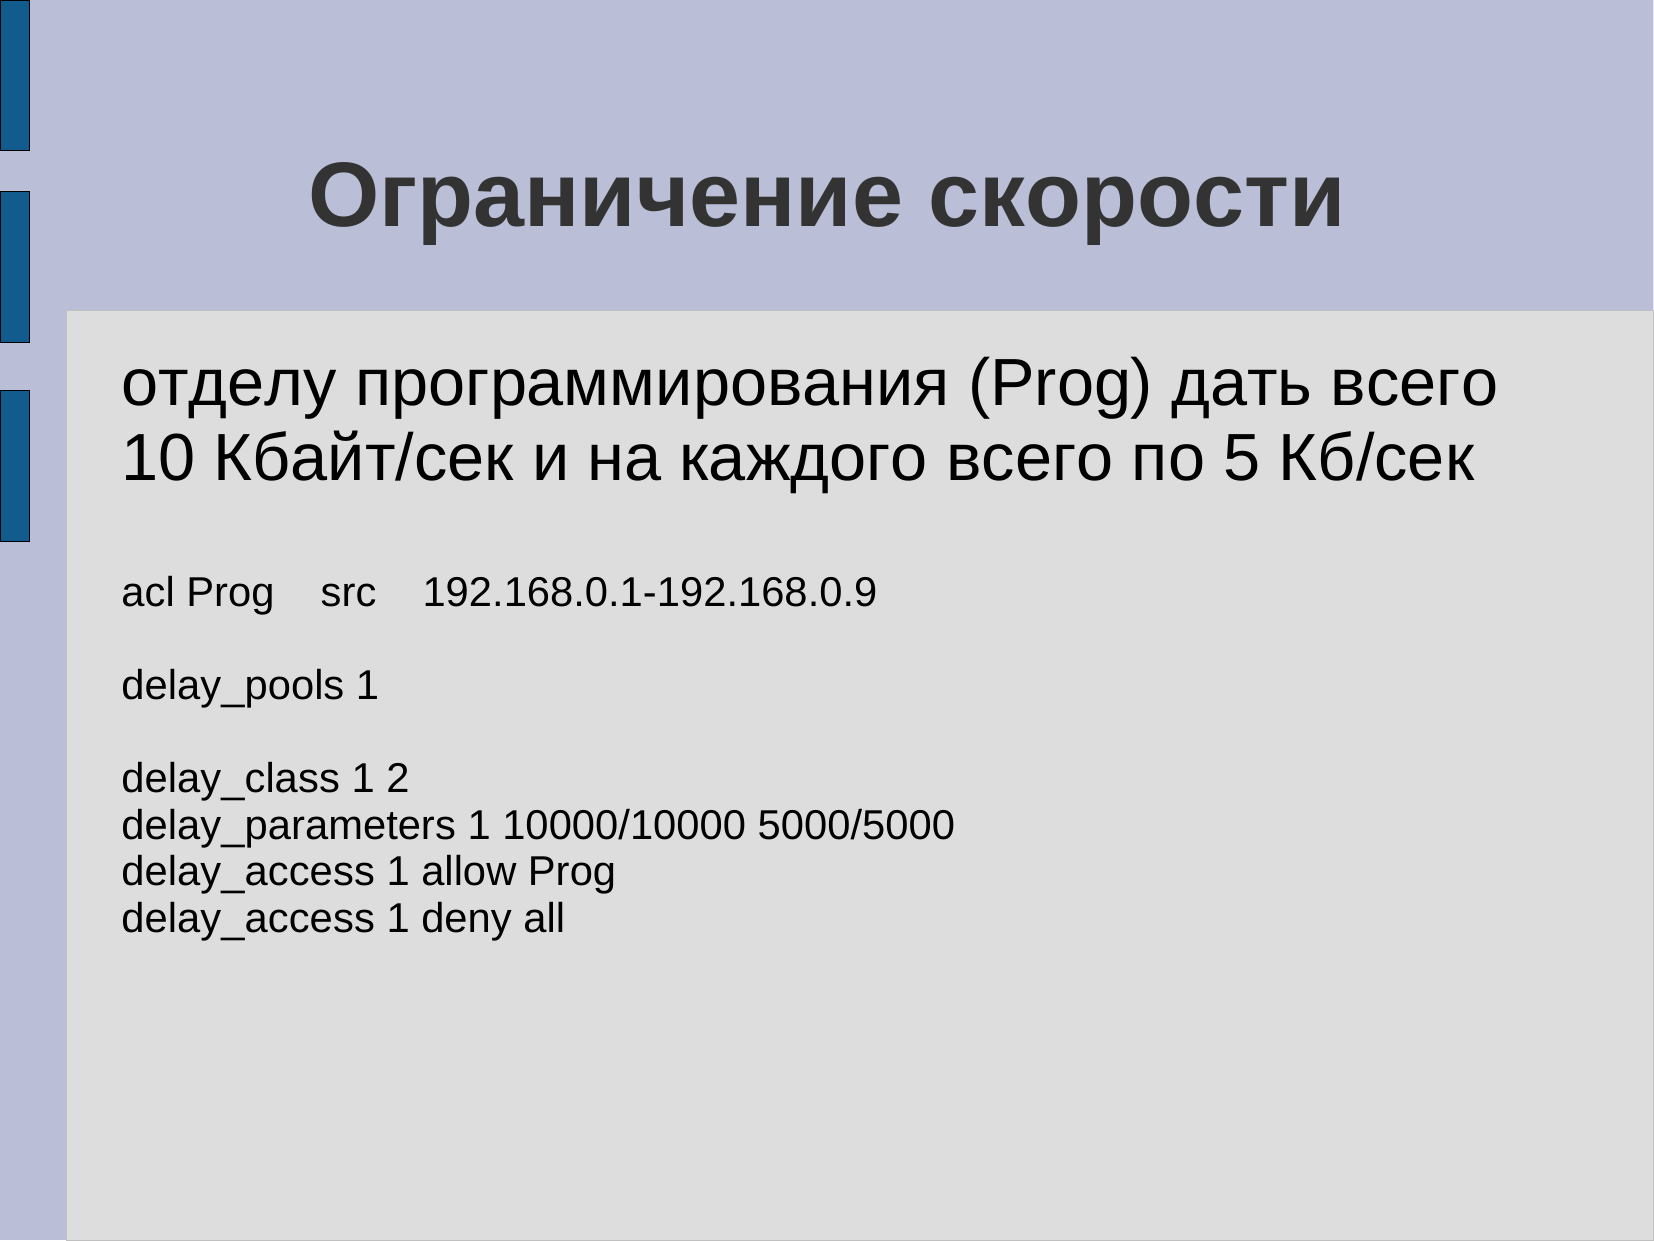

# Ограничение скорости
отделу программирования (Prog) дать всего 10 Кбайт/сек и на каждого всего по 5 Кб/сек
acl Prog src 192.168.0.1-192.168.0.9
delay_pools 1
delay_class 1 2
delay_parameters 1 10000/10000 5000/5000
delay_access 1 allow Prog
delay_access 1 deny all